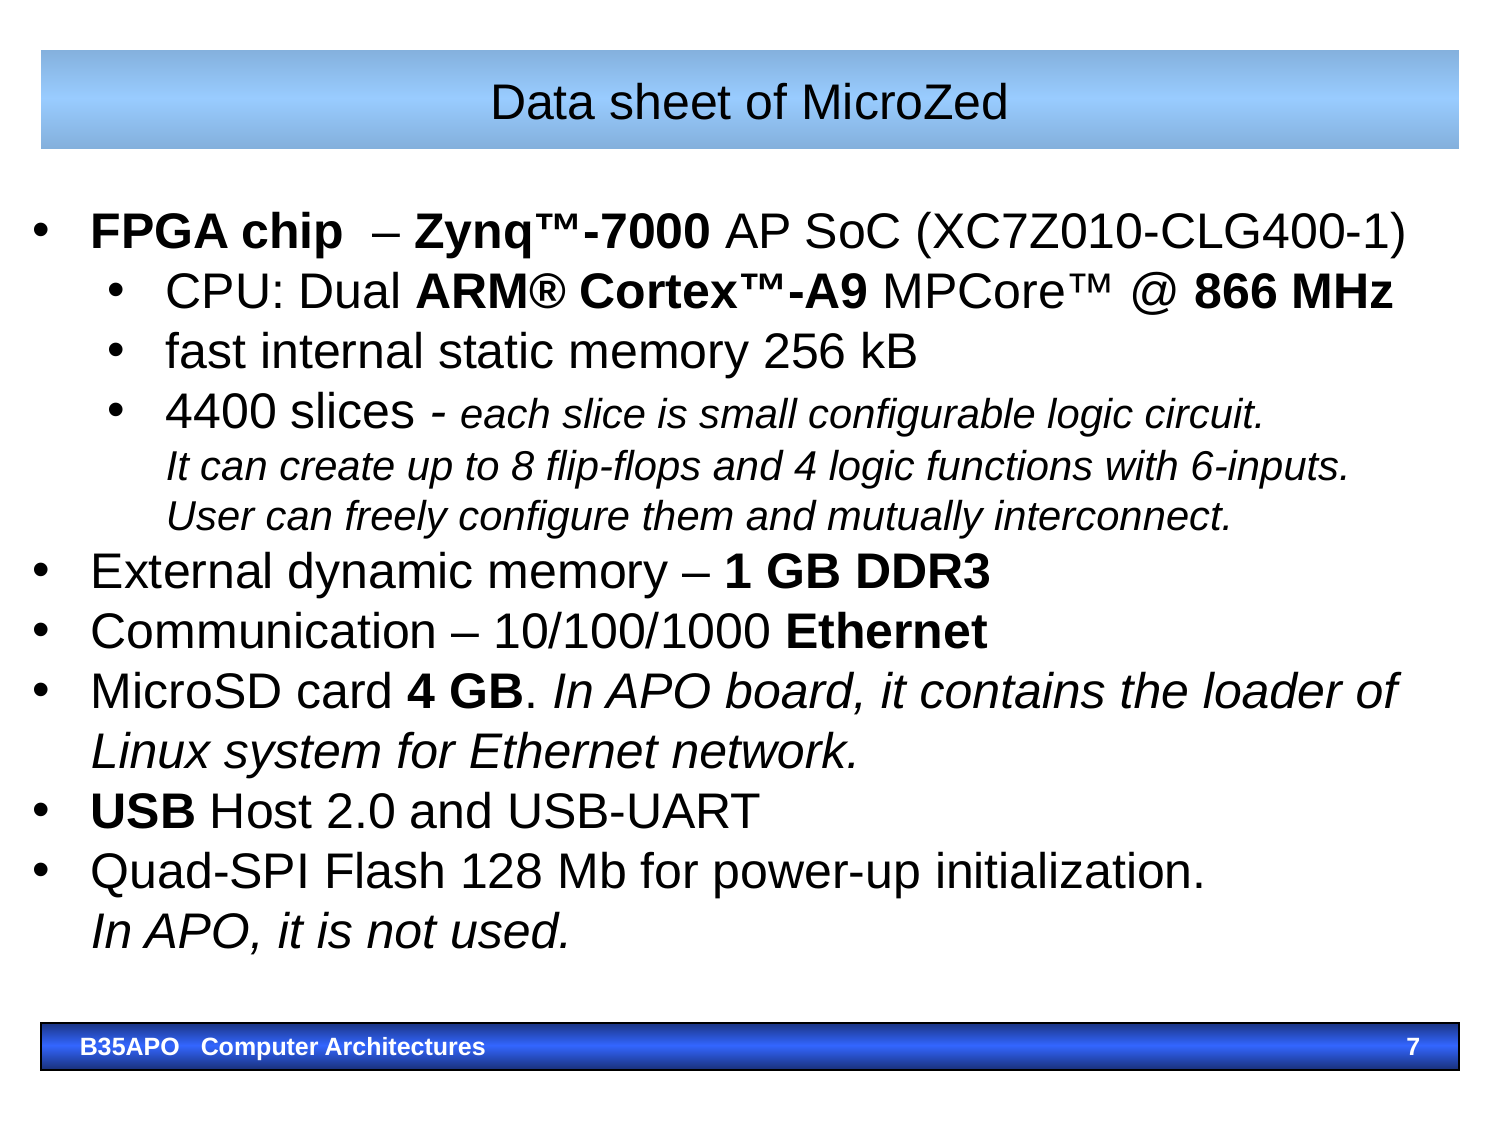

# Data sheet of MicroZed
FPGA chip – Zynq™-7000 AP SoC (XC7Z010-CLG400-1)
CPU: Dual ARM® Cortex™-A9 MPCore™ @ 866 MHz
fast internal static memory 256 kB
4400 slices - each slice is small configurable logic circuit.
It can create up to 8 flip-flops and 4 logic functions with 6-inputs.
User can freely configure them and mutually interconnect.
External dynamic memory – 1 GB DDR3
Communication – 10/100/1000 Ethernet
MicroSD card 4 GB. In APO board, it contains the loader of Linux system for Ethernet network.
USB Host 2.0 and USB-UART
Quad-SPI Flash 128 Mb for power-up initialization.
In APO, it is not used.
B35APO Computer Architectures